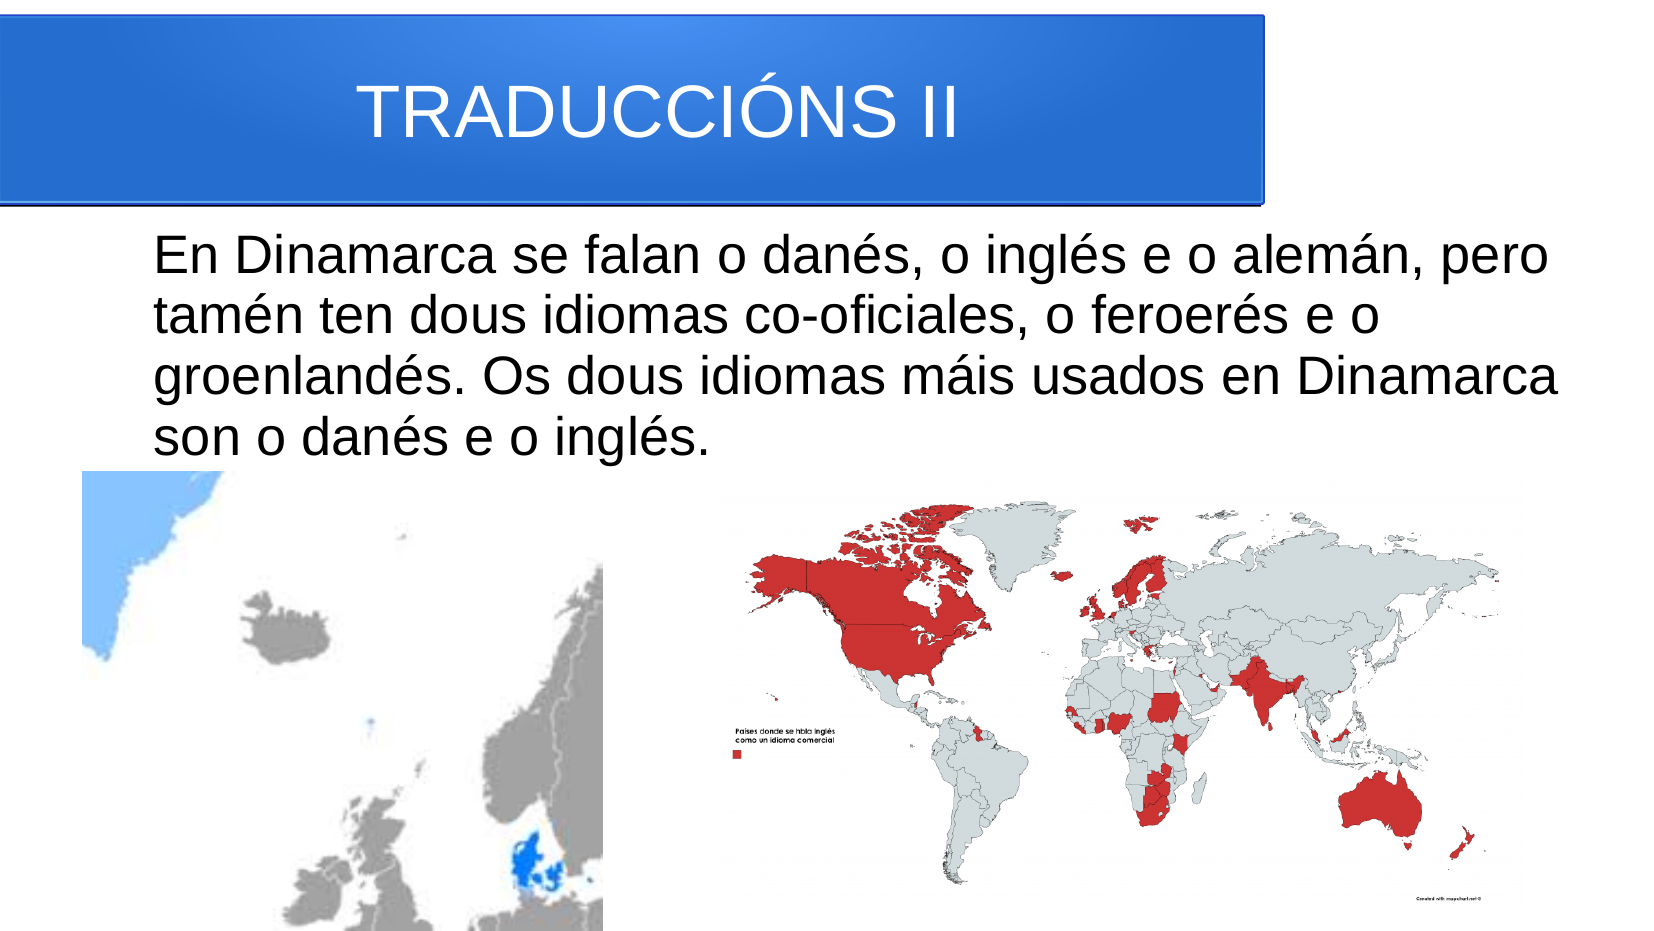

# TRADUCCIÓNS II
En Dinamarca se falan o danés, o inglés e o alemán, pero tamén ten dous idiomas co-oficiales, o feroerés e o groenlandés. Os dous idiomas máis usados en Dinamarca son o danés e o inglés.